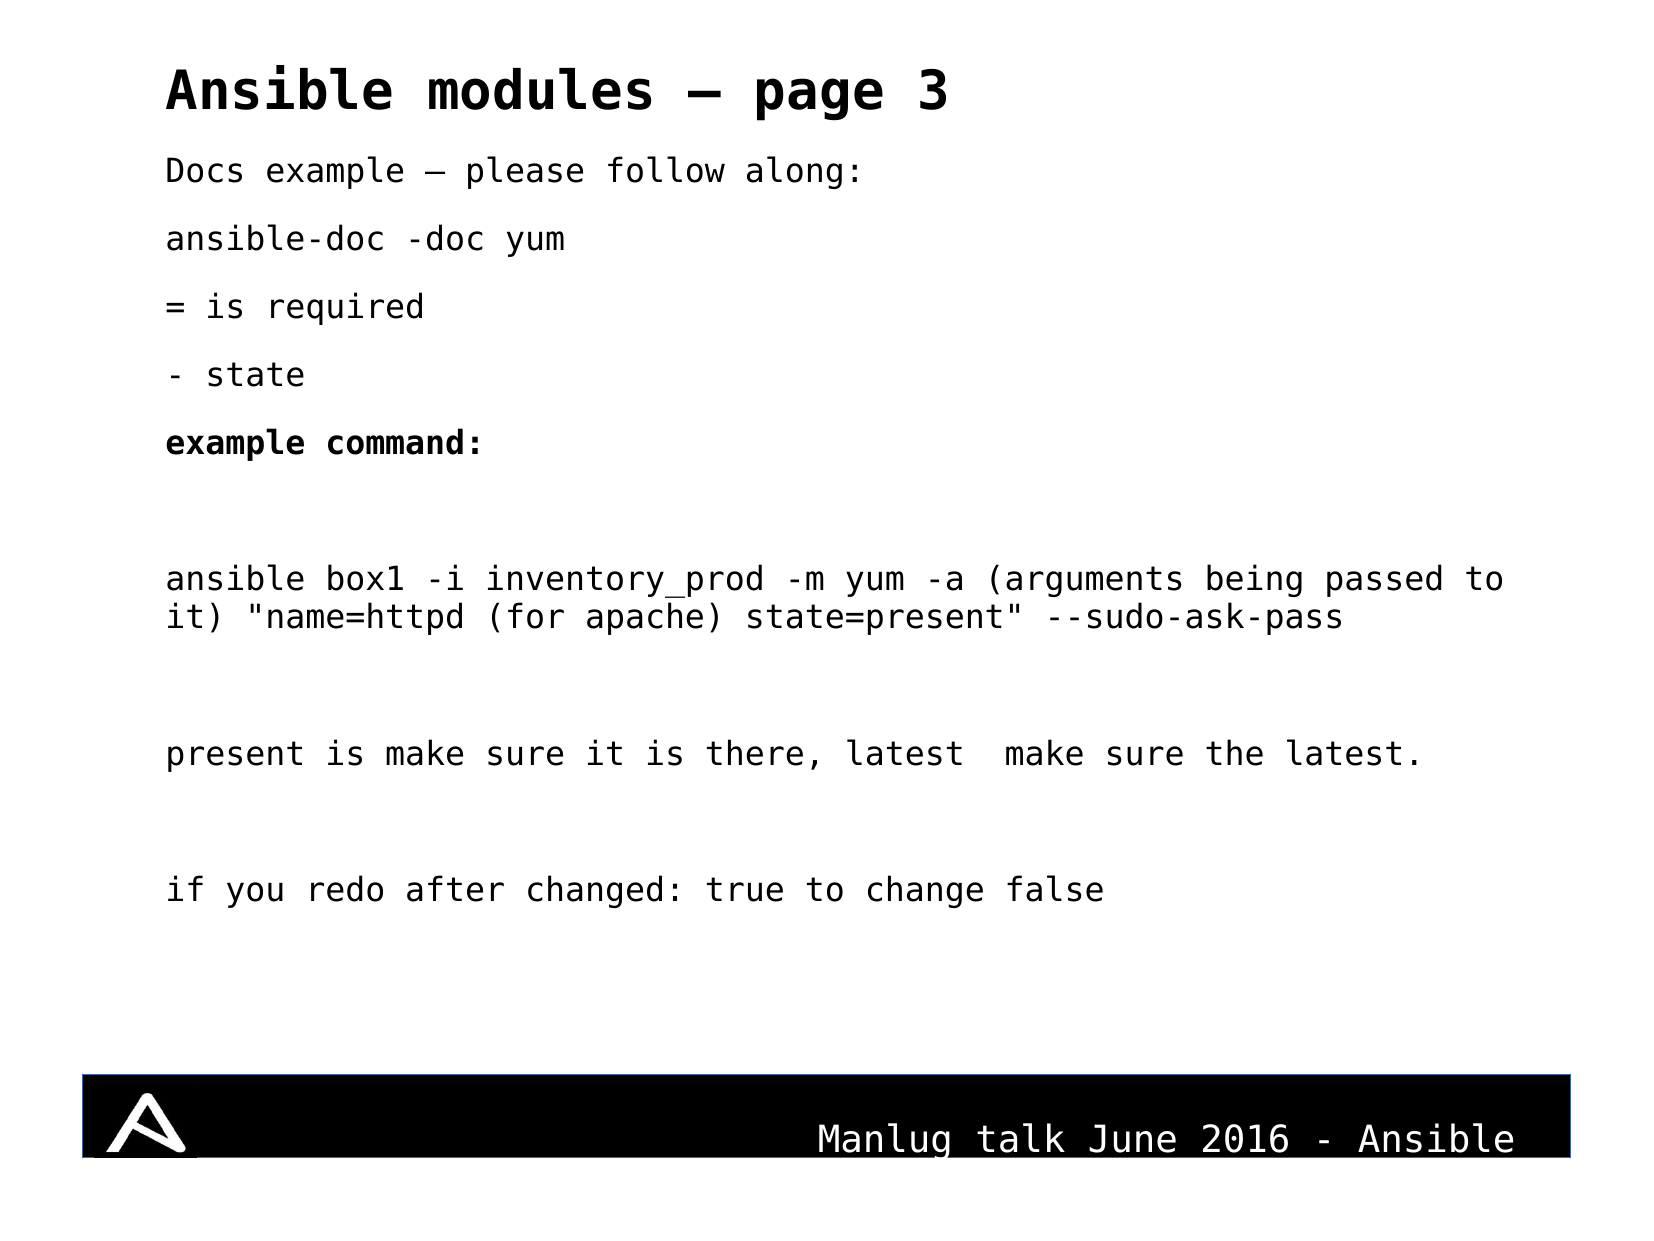

#
Ansible modules – page 3
Docs example – please follow along:
ansible-doc -doc yum
= is required
- state
example command:
ansible box1 -i inventory_prod -m yum -a (arguments being passed to it) "name=httpd (for apache) state=present" --sudo-ask-pass
present is make sure it is there, latest make sure the latest.
if you redo after changed: true to change false
Manlug talk June 2016 - Ansible